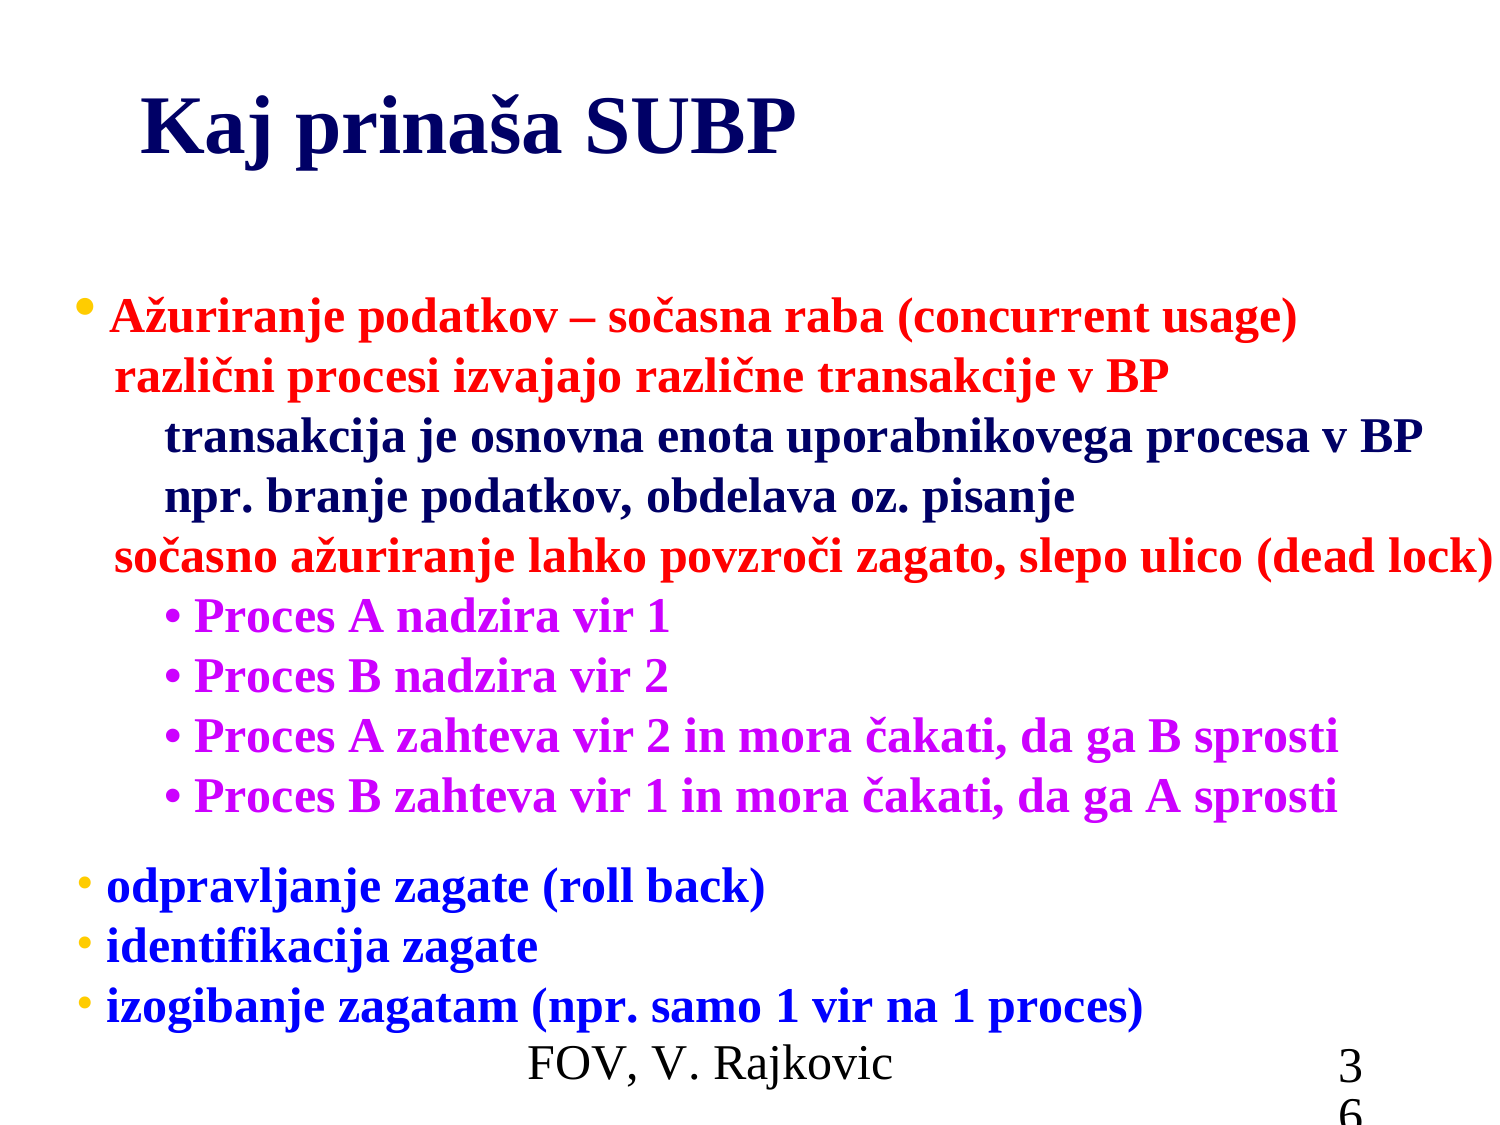

Kaj prinaša SUBP
 Ažuriranje podatkov – sočasna raba (concurrent usage)
 različni procesi izvajajo različne transakcije v BP
 transakcija je osnovna enota uporabnikovega procesa v BP
 npr. branje podatkov, obdelava oz. pisanje
 sočasno ažuriranje lahko povzroči zagato, slepo ulico (dead lock)
 • Proces A nadzira vir 1
 • Proces B nadzira vir 2
 • Proces A zahteva vir 2 in mora čakati, da ga B sprosti
 • Proces B zahteva vir 1 in mora čakati, da ga A sprosti
 odpravljanje zagate (roll back)
 identifikacija zagate
 izogibanje zagatam (npr. samo 1 vir na 1 proces)
FOV, V. Rajkovic
36